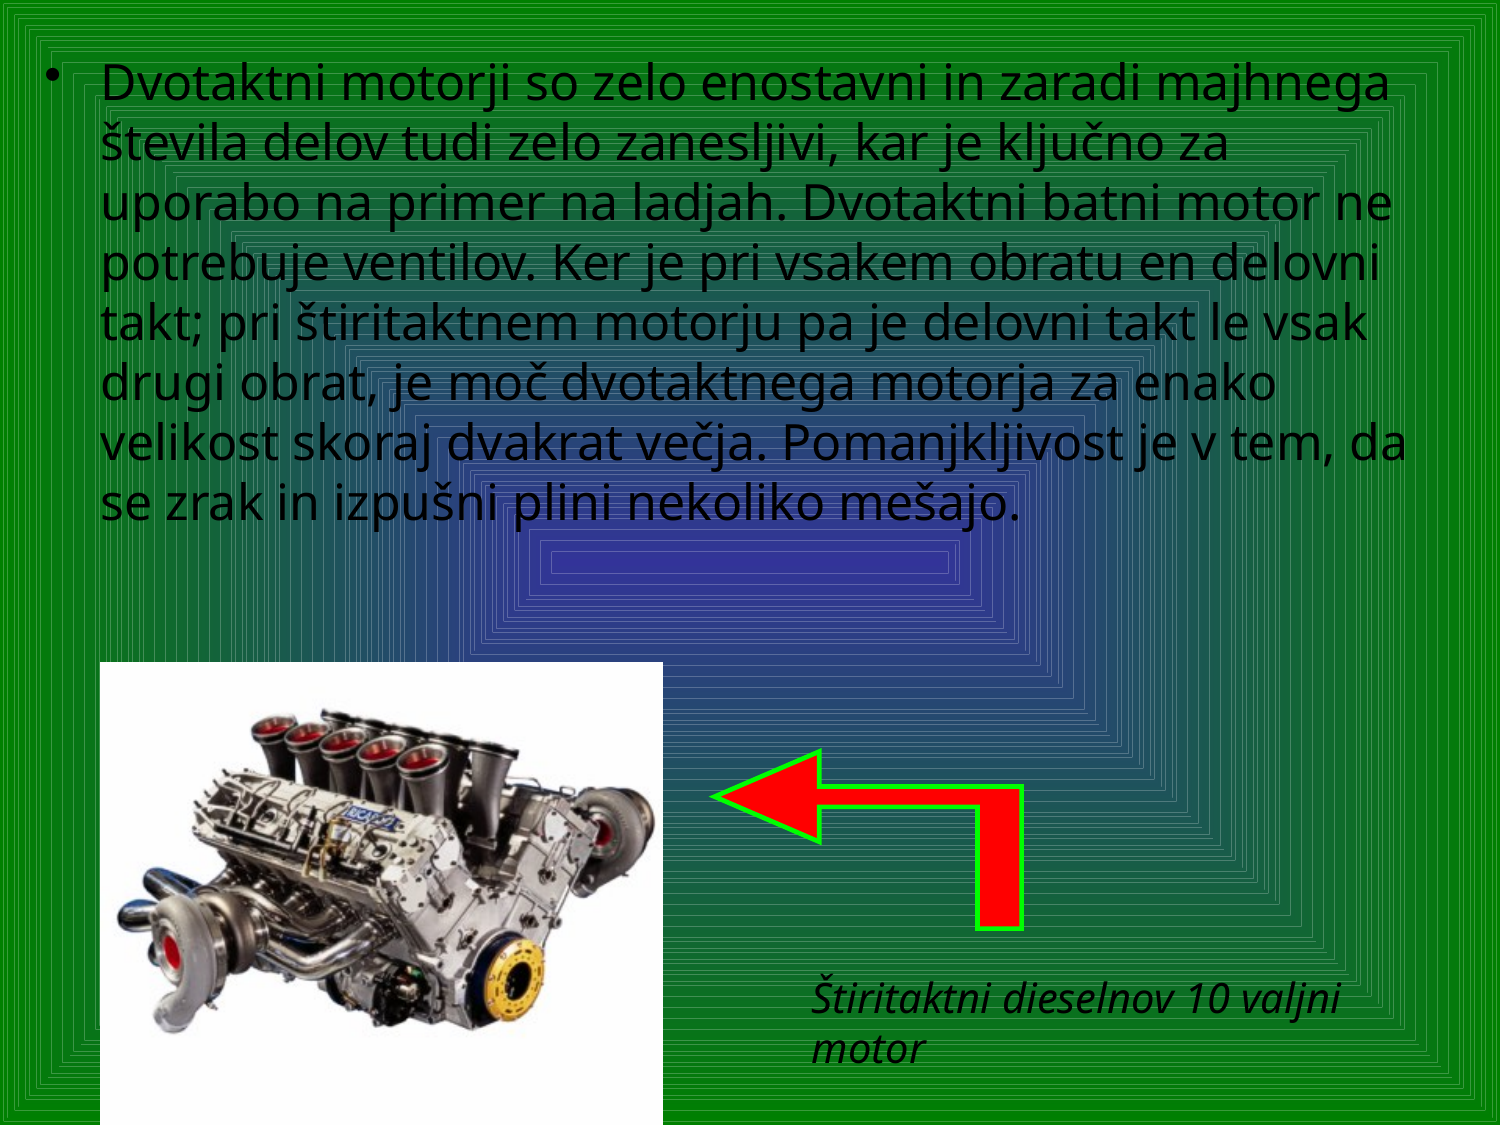

# Dvotaktni motorji so zelo enostavni in zaradi majhnega števila delov tudi zelo zanesljivi, kar je ključno za uporabo na primer na ladjah. Dvotaktni batni motor ne potrebuje ventilov. Ker je pri vsakem obratu en delovni takt; pri štiritaktnem motorju pa je delovni takt le vsak drugi obrat, je moč dvotaktnega motorja za enako velikost skoraj dvakrat večja. Pomanjkljivost je v tem, da se zrak in izpušni plini nekoliko mešajo.
Štiritaktni dieselnov 10 valjni motor